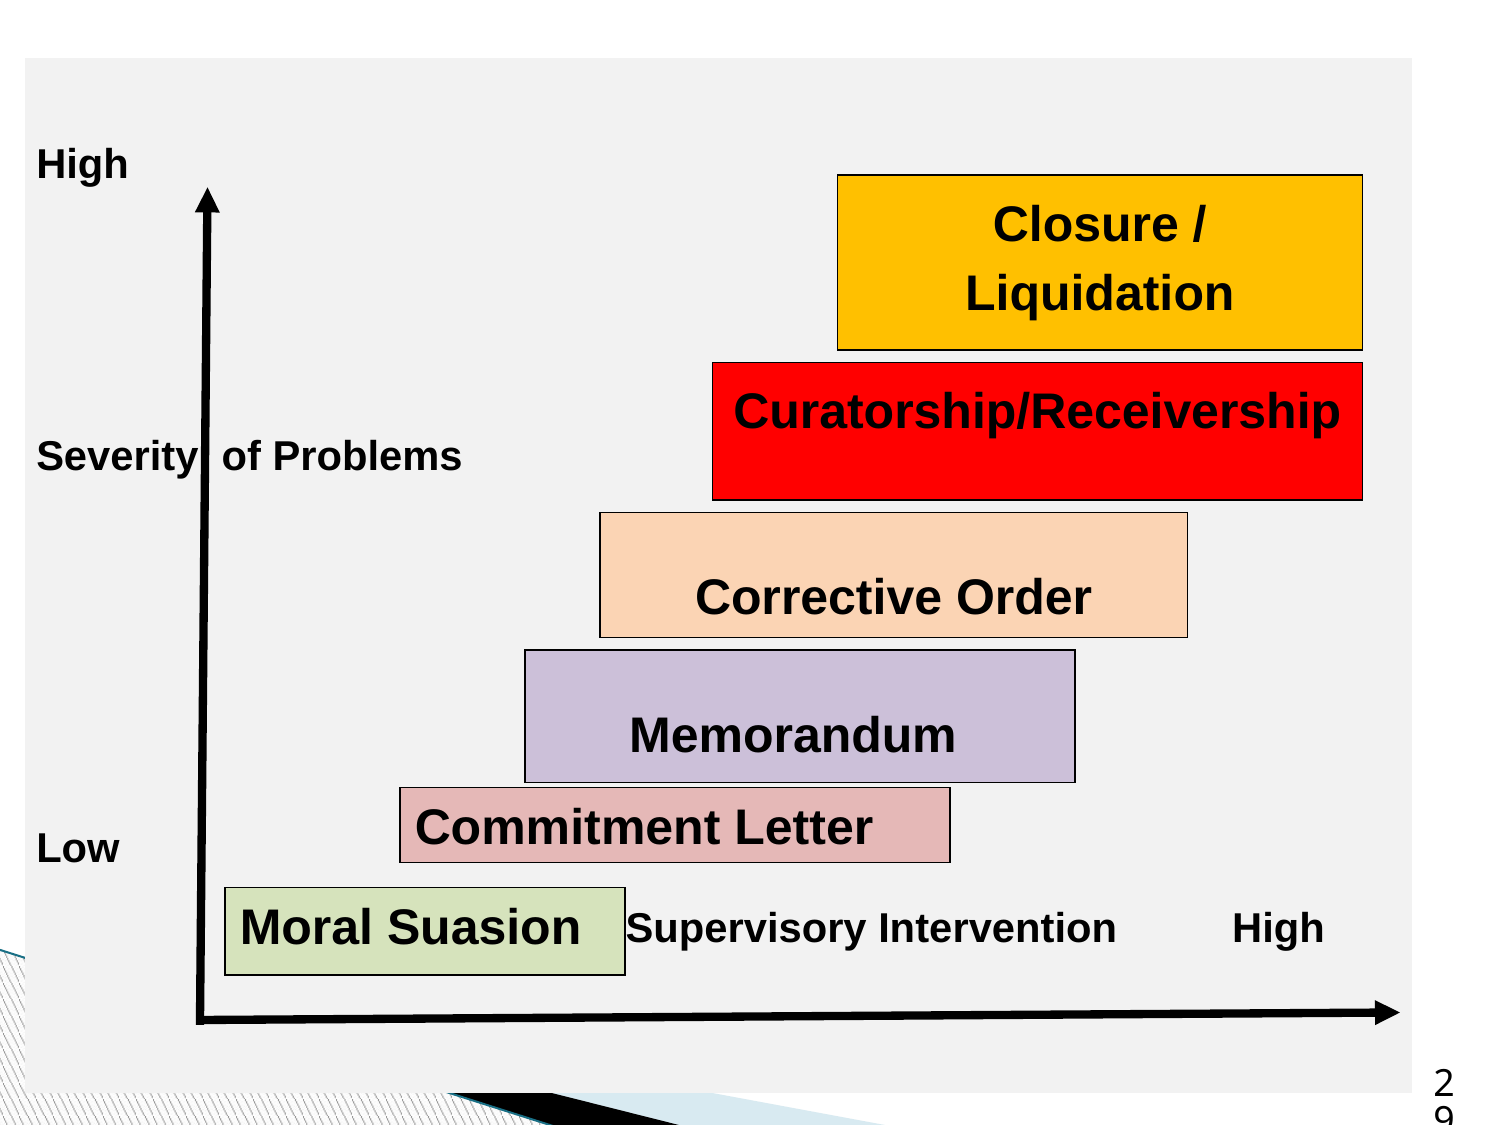

| High Severity of Problems Low Low Supervisory Intervention High |
| --- |
Closure / Liquidation
Curatorship/Receivership
Corrective Order
Memorandum
Commitment Letter
Moral Suasion